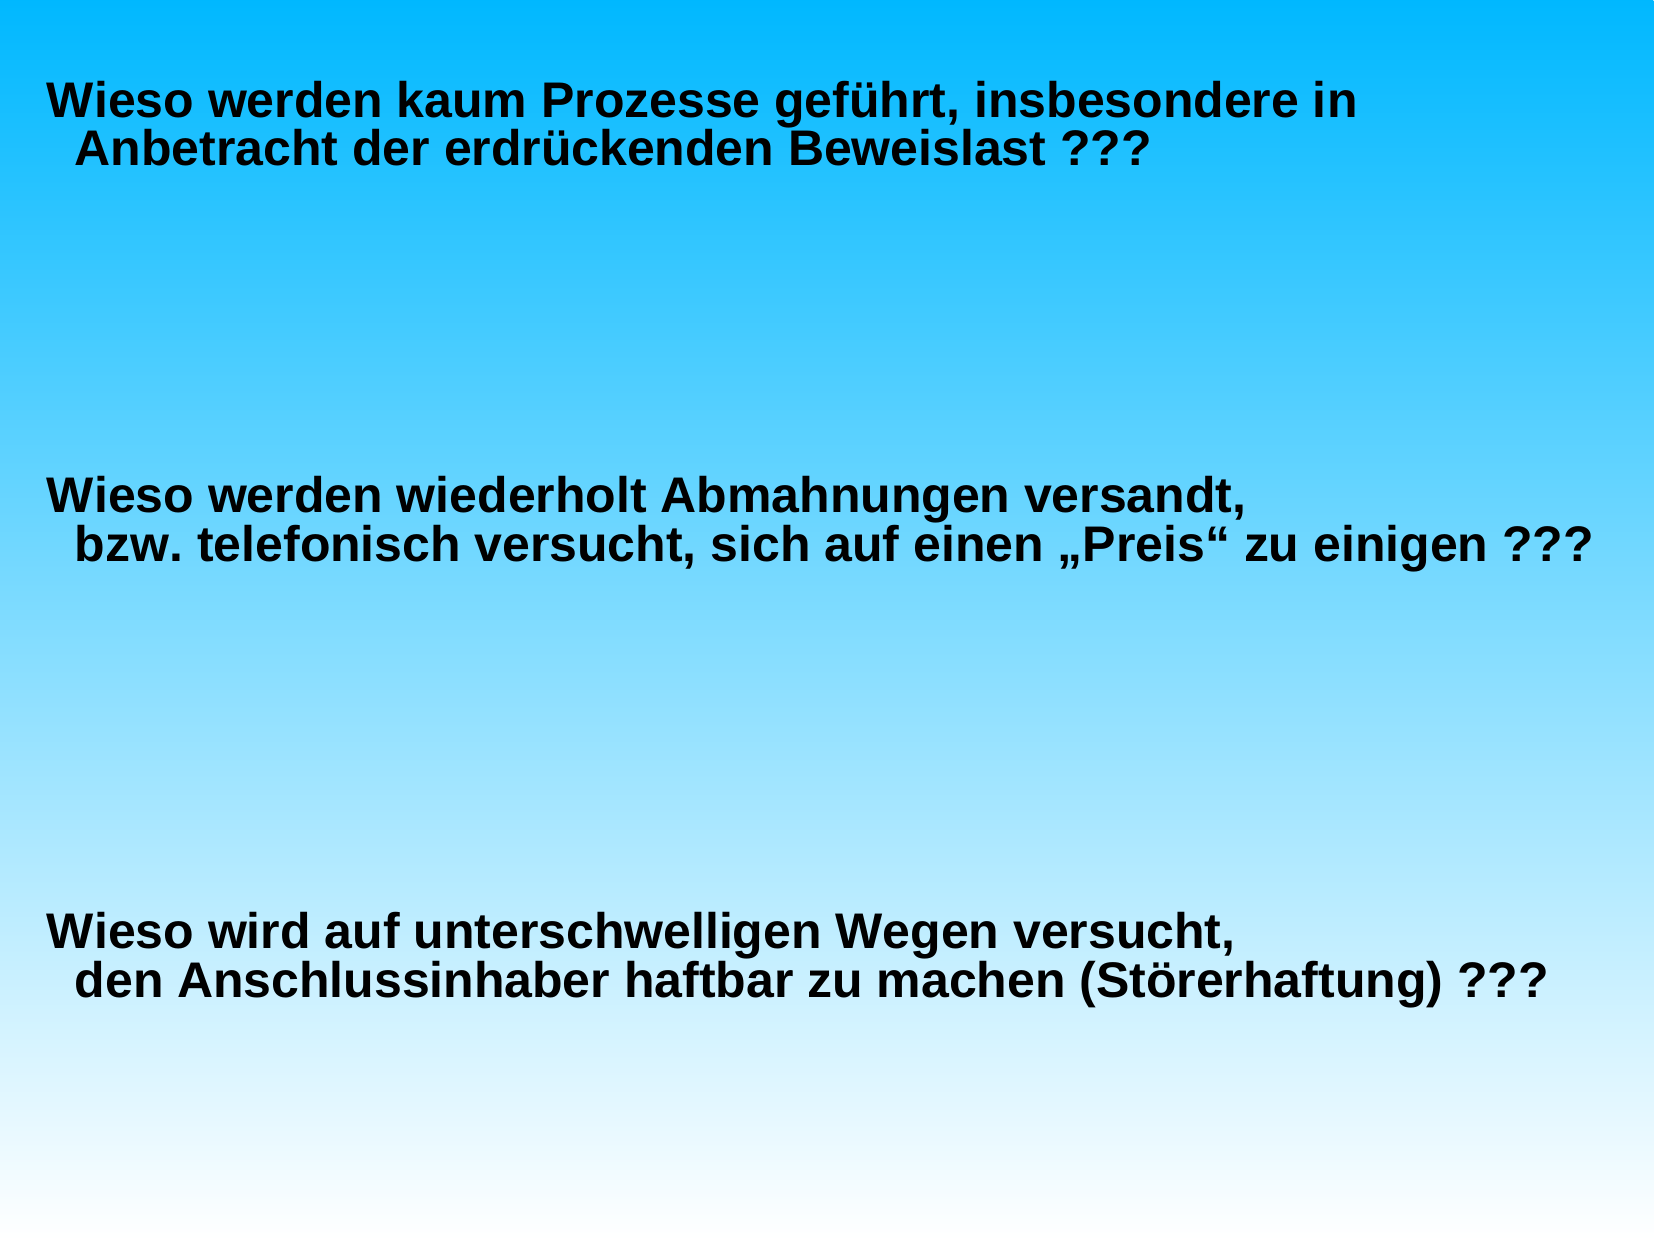

Wieso werden kaum Prozesse geführt, insbesondere in
 Anbetracht der erdrückenden Beweislast ???
Wieso werden wiederholt Abmahnungen versandt,
 bzw. telefonisch versucht, sich auf einen „Preis“ zu einigen ???
Wieso wird auf unterschwelligen Wegen versucht,
 den Anschlussinhaber haftbar zu machen (Störerhaftung) ???